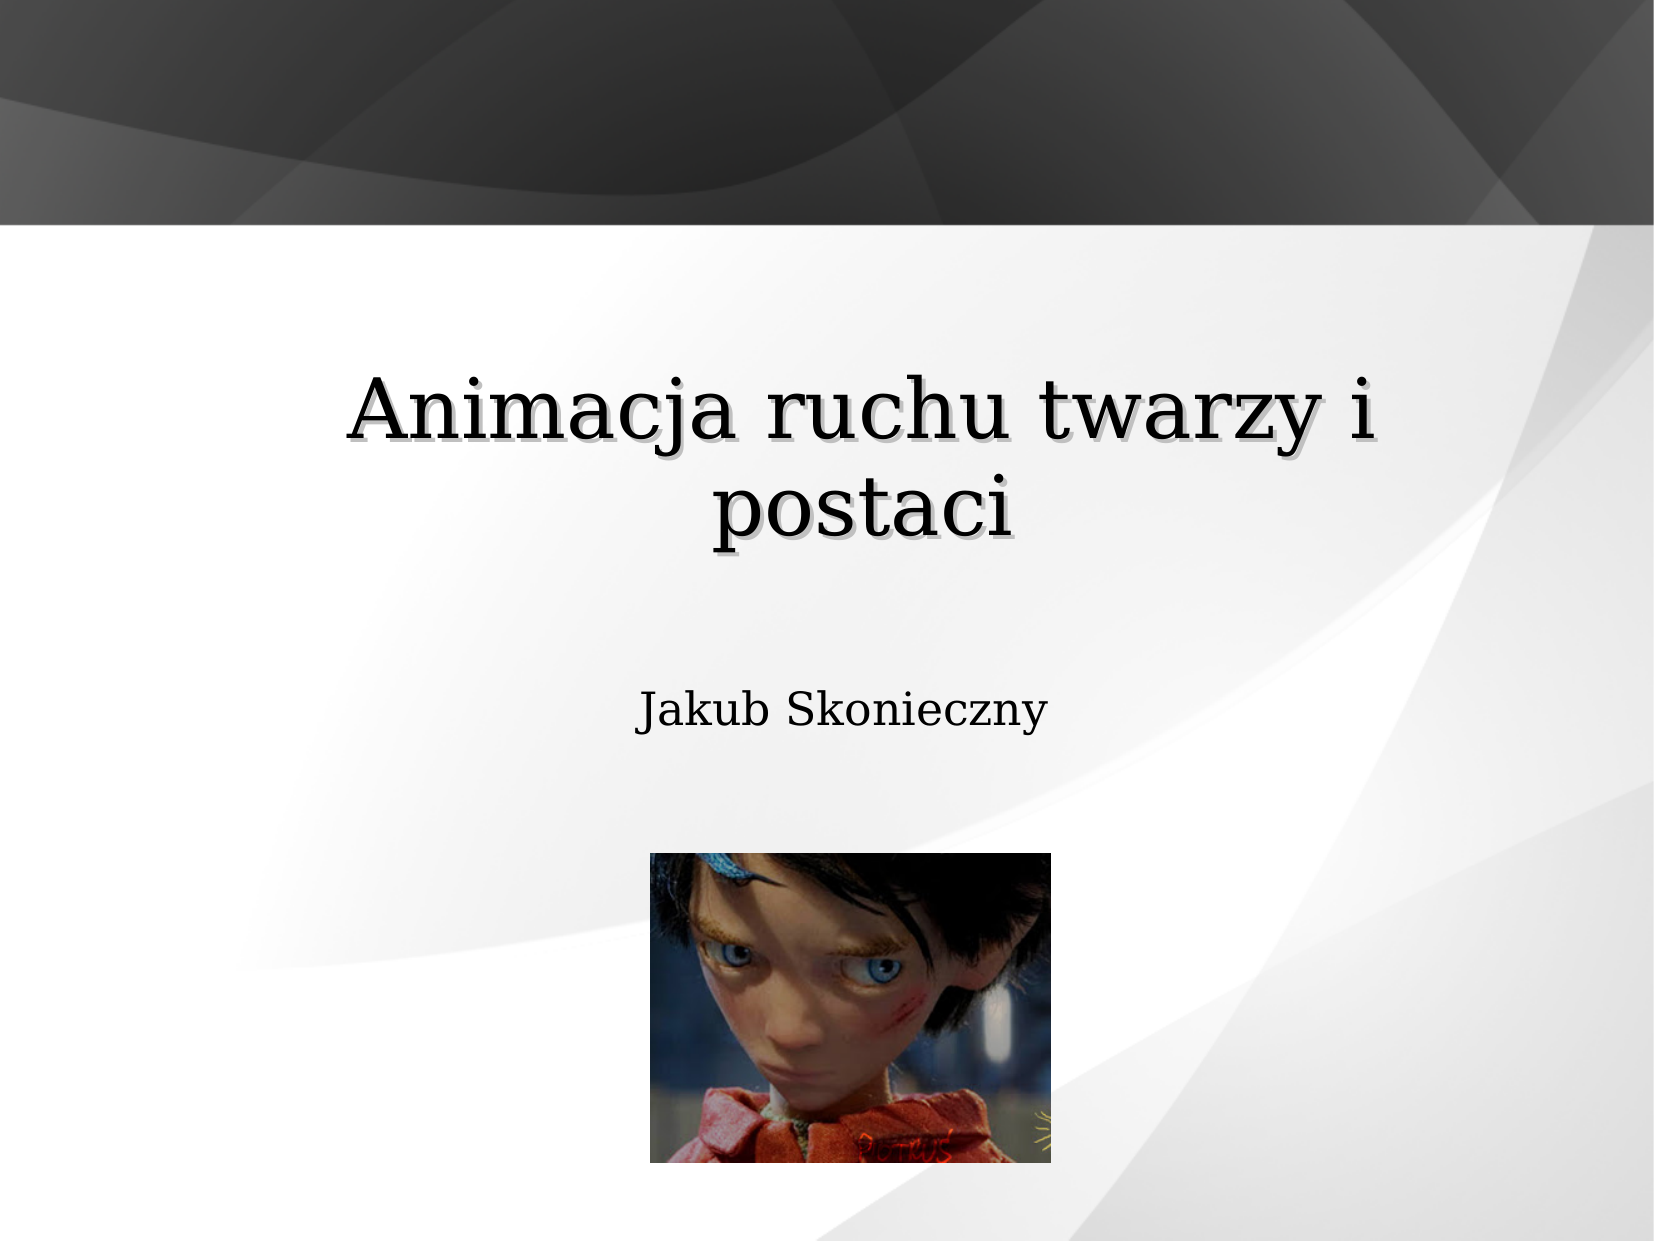

Animacja ruchu twarzy i postaci
Jakub Skonieczny